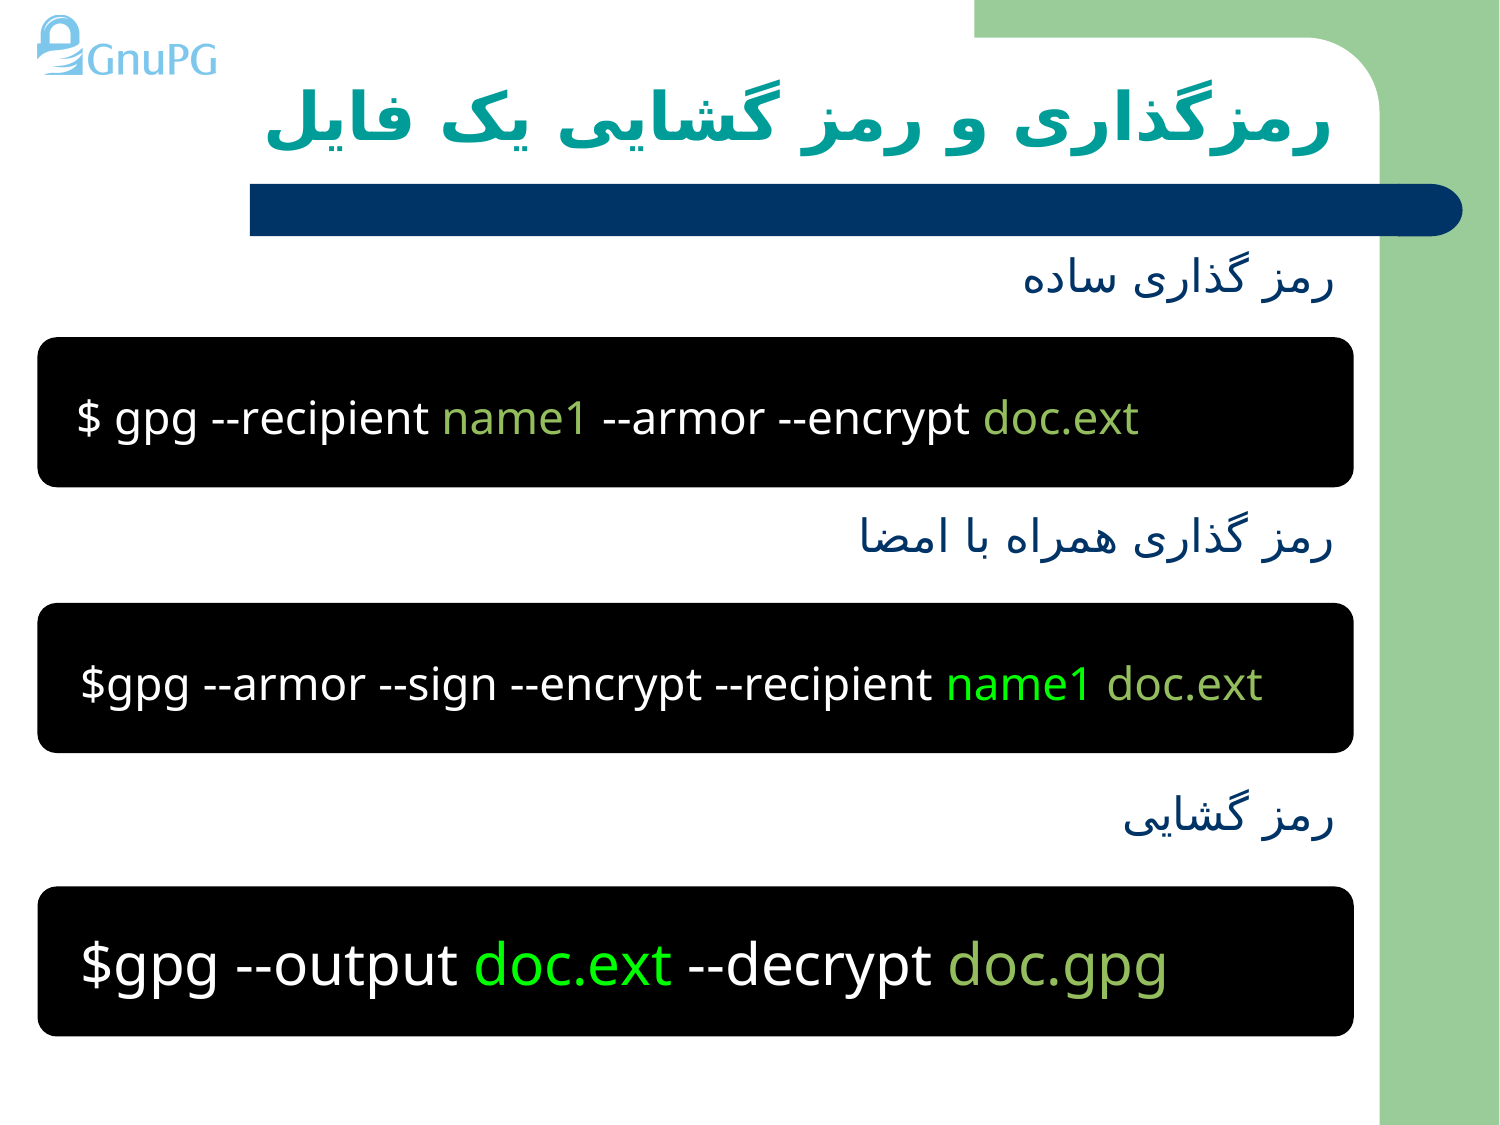

# رمزگذاری و رمز گشایی یک فایل
رمز گذاری ساده
$ gpg --recipient name1 --armor --encrypt doc.ext
رمز گذاری همراه با امضا
$gpg --armor --sign --encrypt --recipient name1 doc.ext
رمز گشایی
$gpg --output doc.ext --decrypt doc.gpg